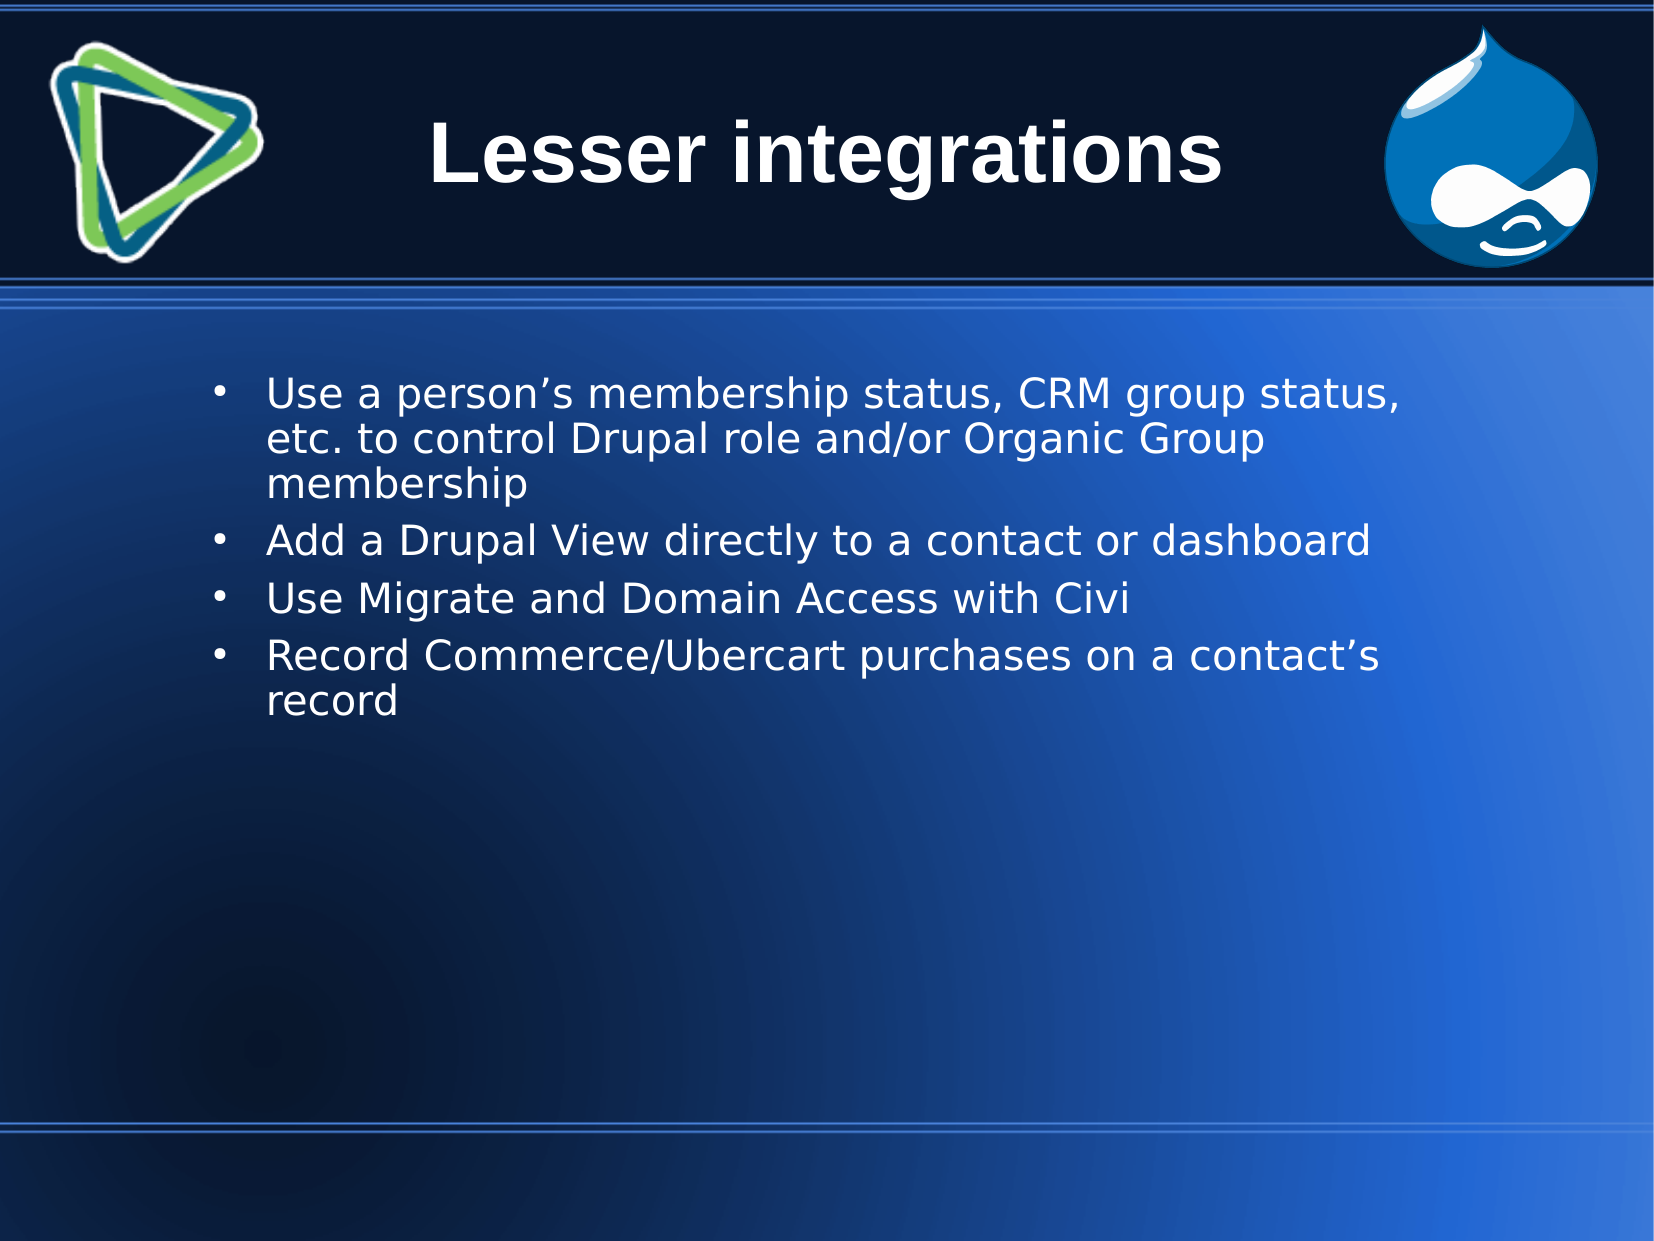

# Lesser integrations
Use a person’s membership status, CRM group status, etc. to control Drupal role and/or Organic Group membership
Add a Drupal View directly to a contact or dashboard
Use Migrate and Domain Access with Civi
Record Commerce/Ubercart purchases on a contact’s record